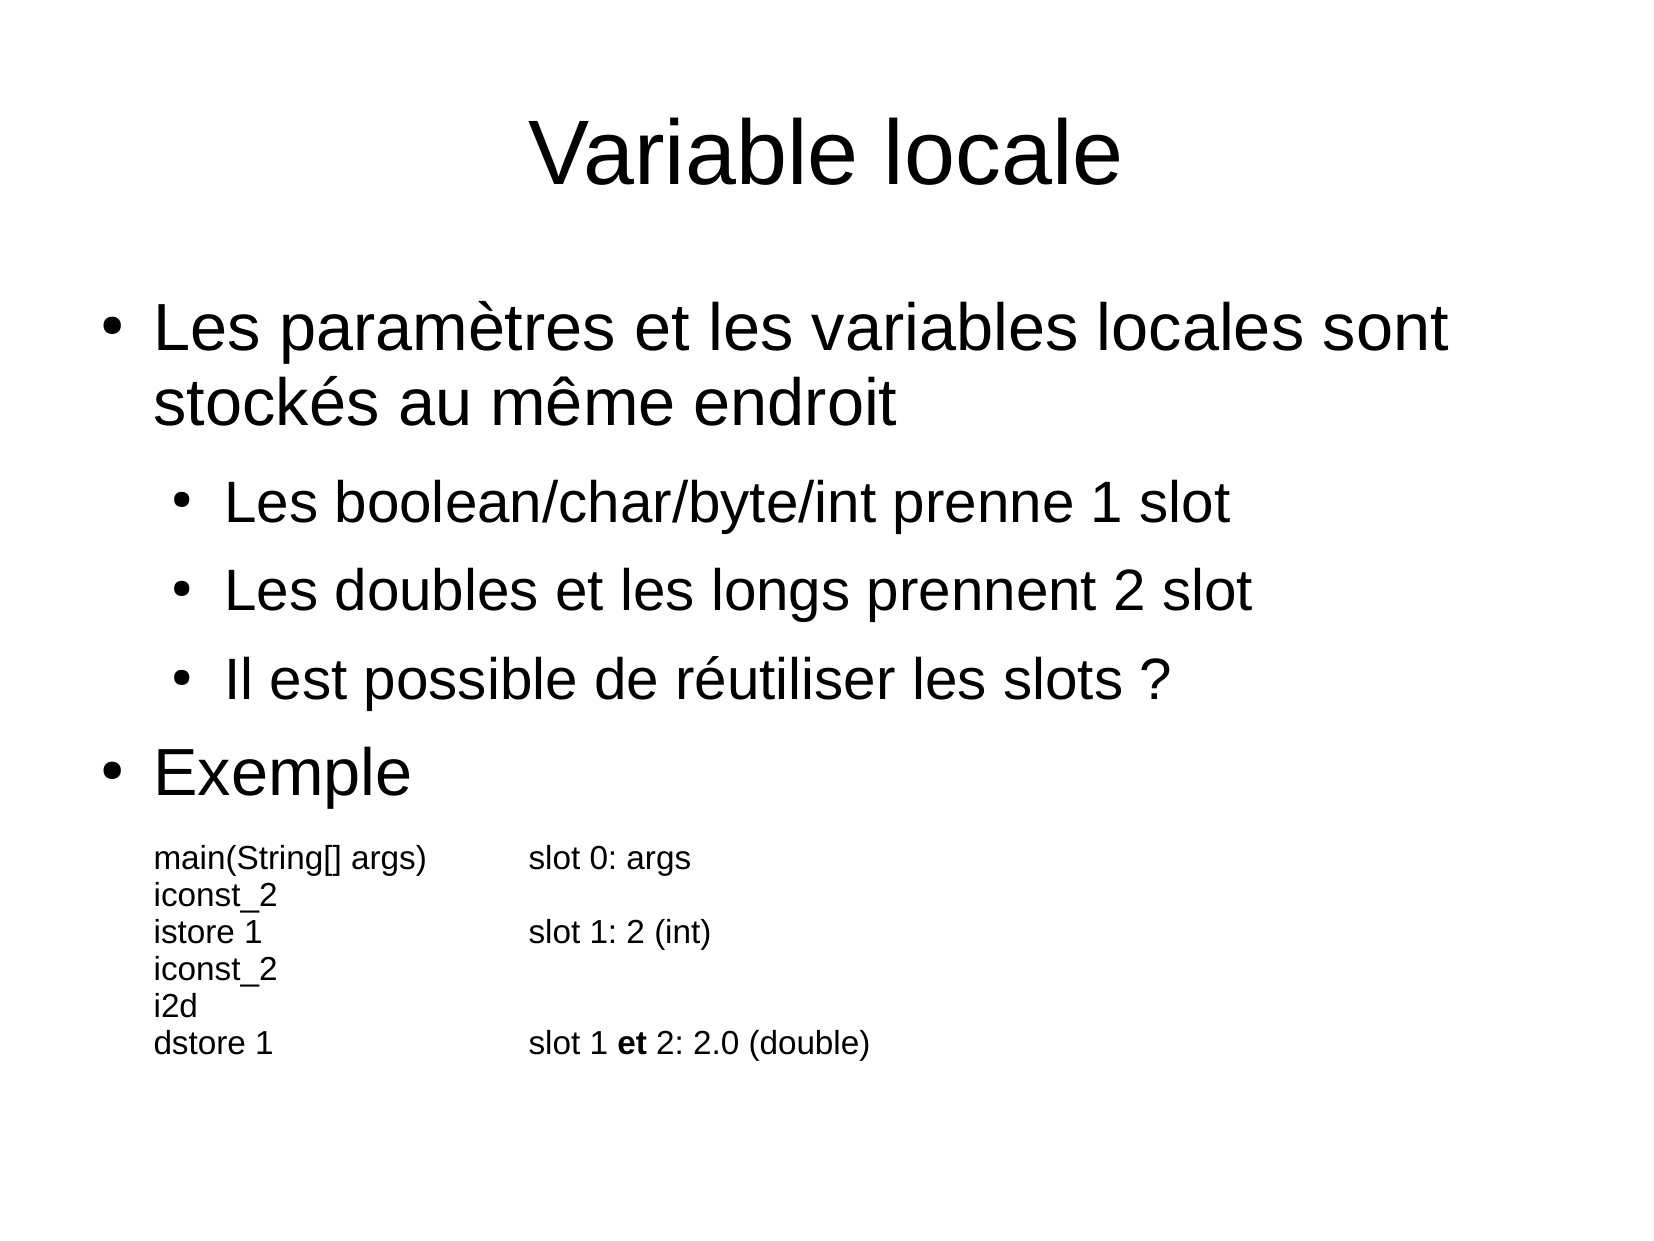

# Variable locale
Les paramètres et les variables locales sont stockés au même endroit
Les boolean/char/byte/int prenne 1 slot
Les doubles et les longs prennent 2 slot
Il est possible de réutiliser les slots ?
Exemple
main(String[] args) 	slot 0: args
iconst_2
istore 1				slot 1: 2 (int)
iconst_2
i2d
dstore 1 	slot 1 et 2: 2.0 (double)